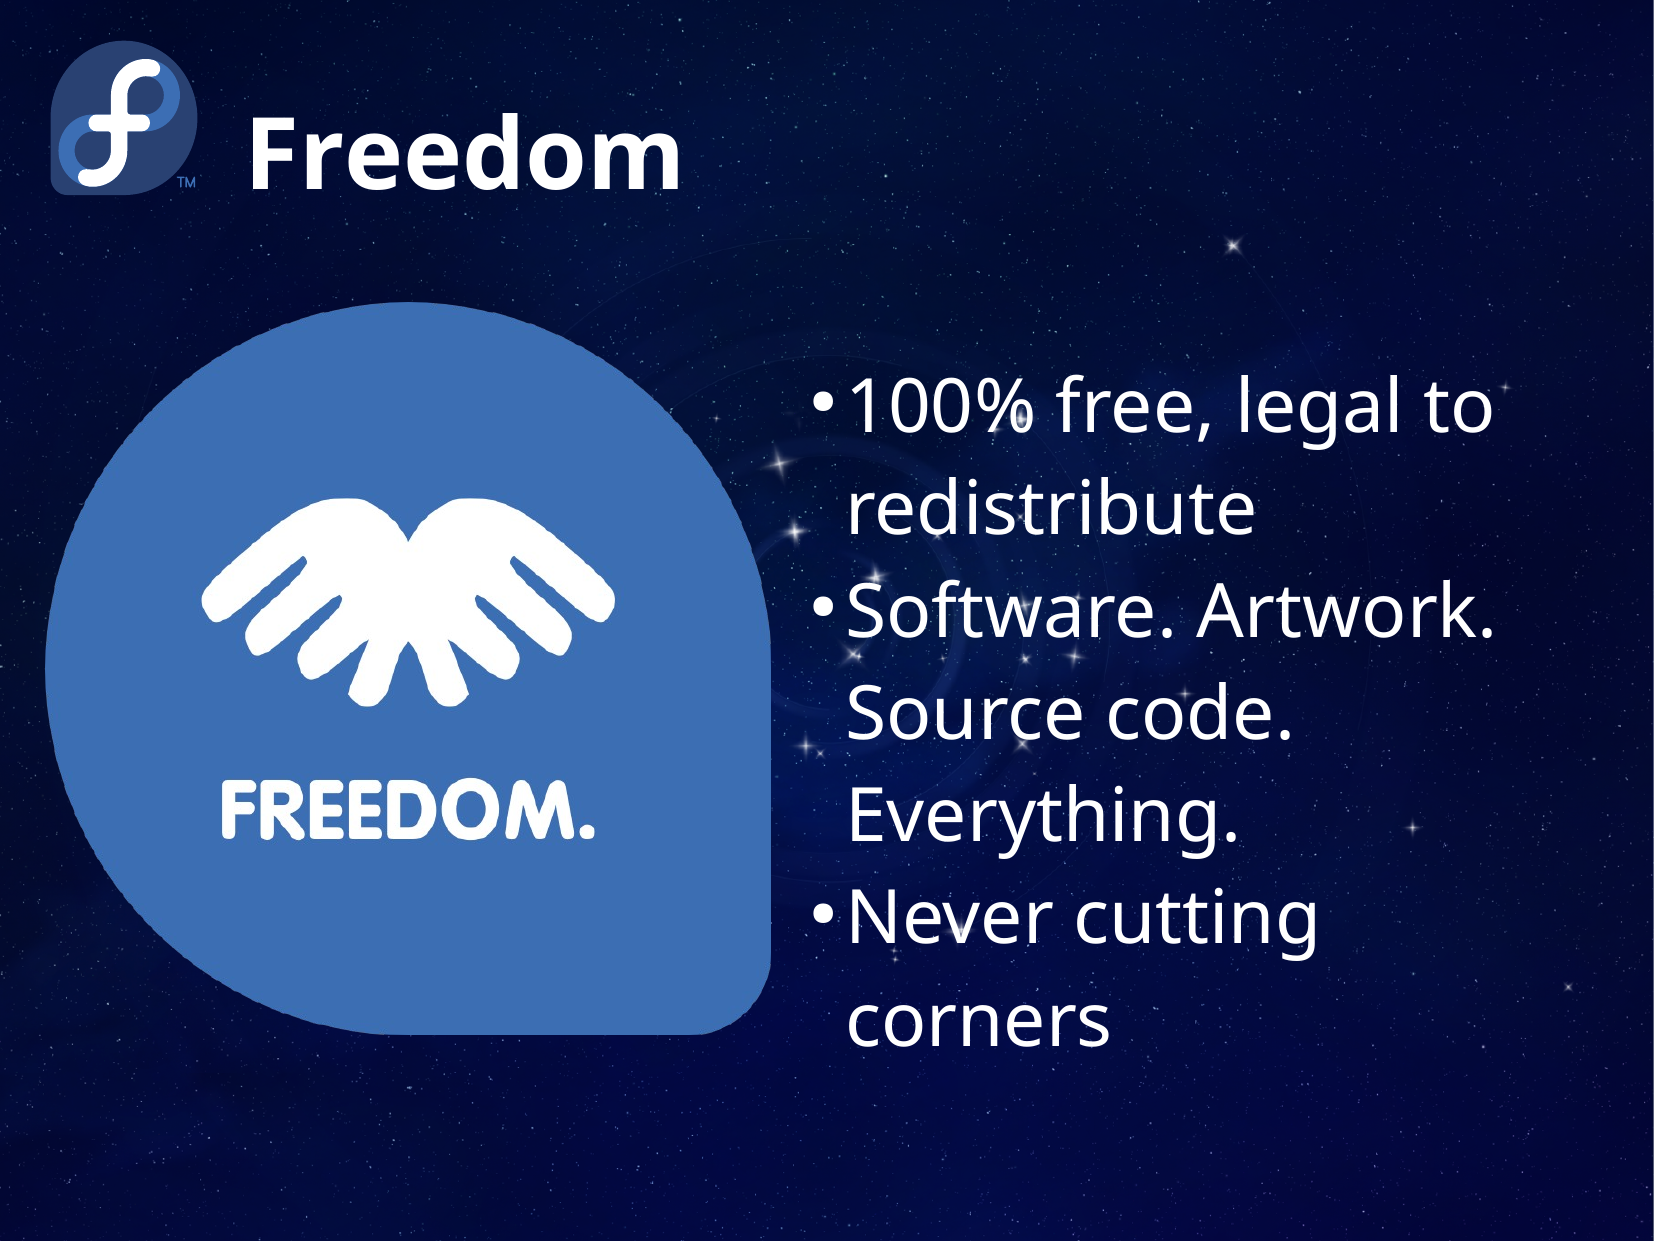

Freedom
100% free, legal to redistribute
Software. Artwork. Source code. Everything.
Never cutting corners